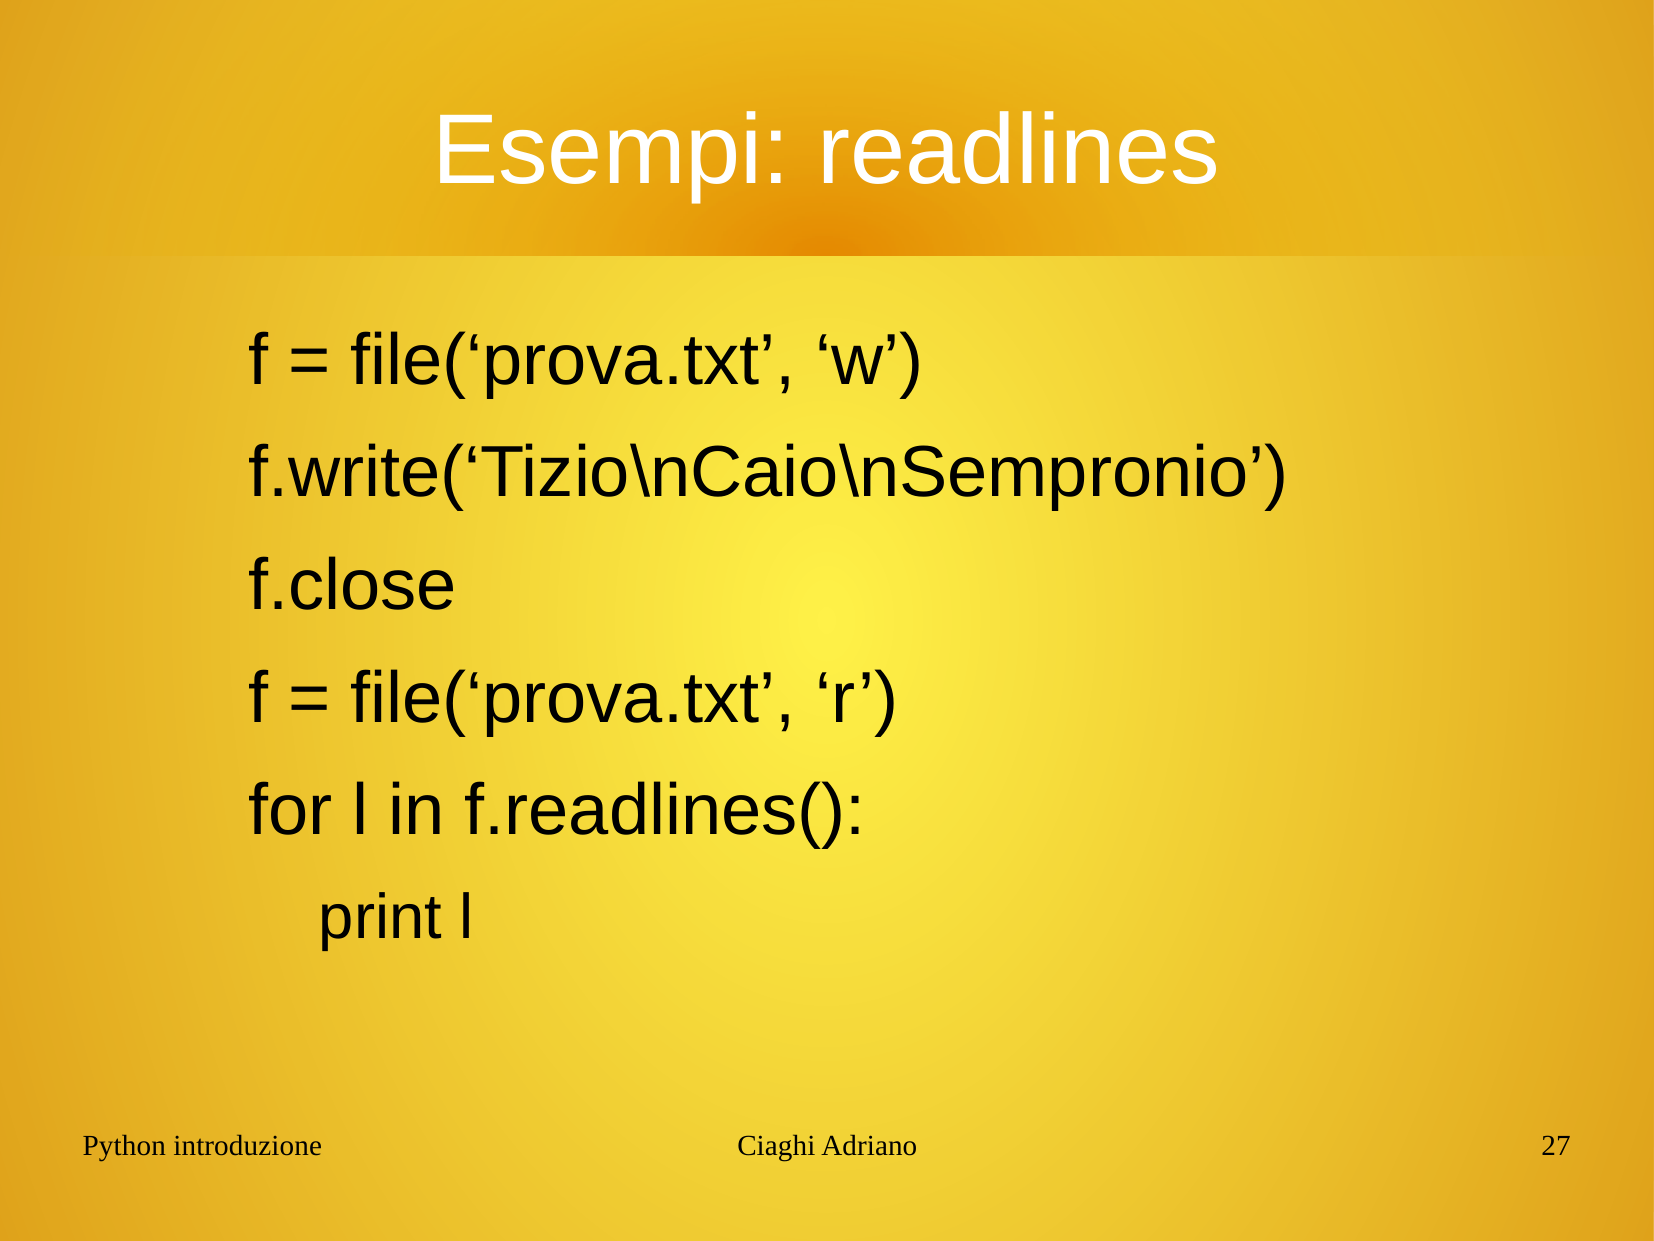

# Esempi: readlines
f = file(‘prova.txt’, ‘w’)
f.write(‘Tizio\nCaio\nSempronio’)
f.close
f = file(‘prova.txt’, ‘r’)
for l in f.readlines():
print l
Python introduzione
Ciaghi Adriano
27